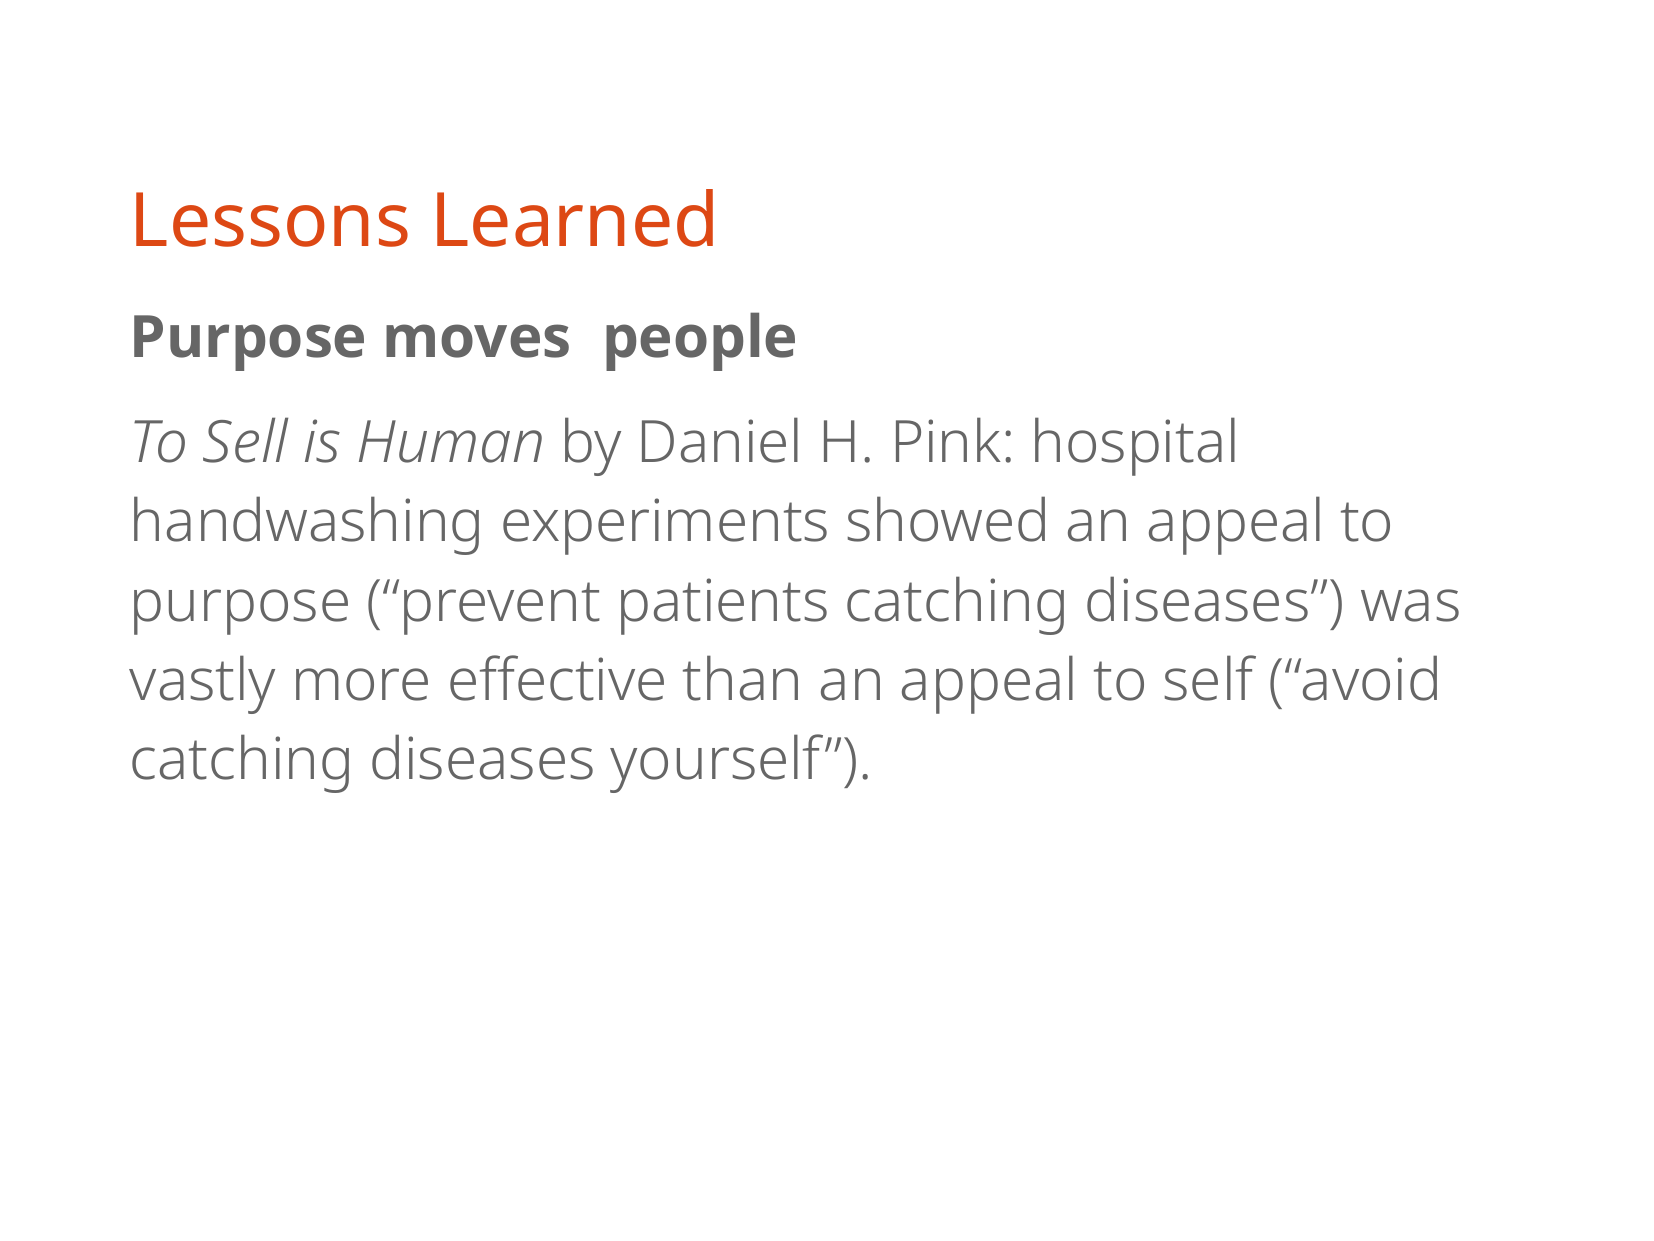

# Lessons Learned
Purpose moves people
To Sell is Human by Daniel H. Pink: hospital handwashing experiments showed an appeal to purpose (“prevent patients catching diseases”) was vastly more effective than an appeal to self (“avoid catching diseases yourself”).